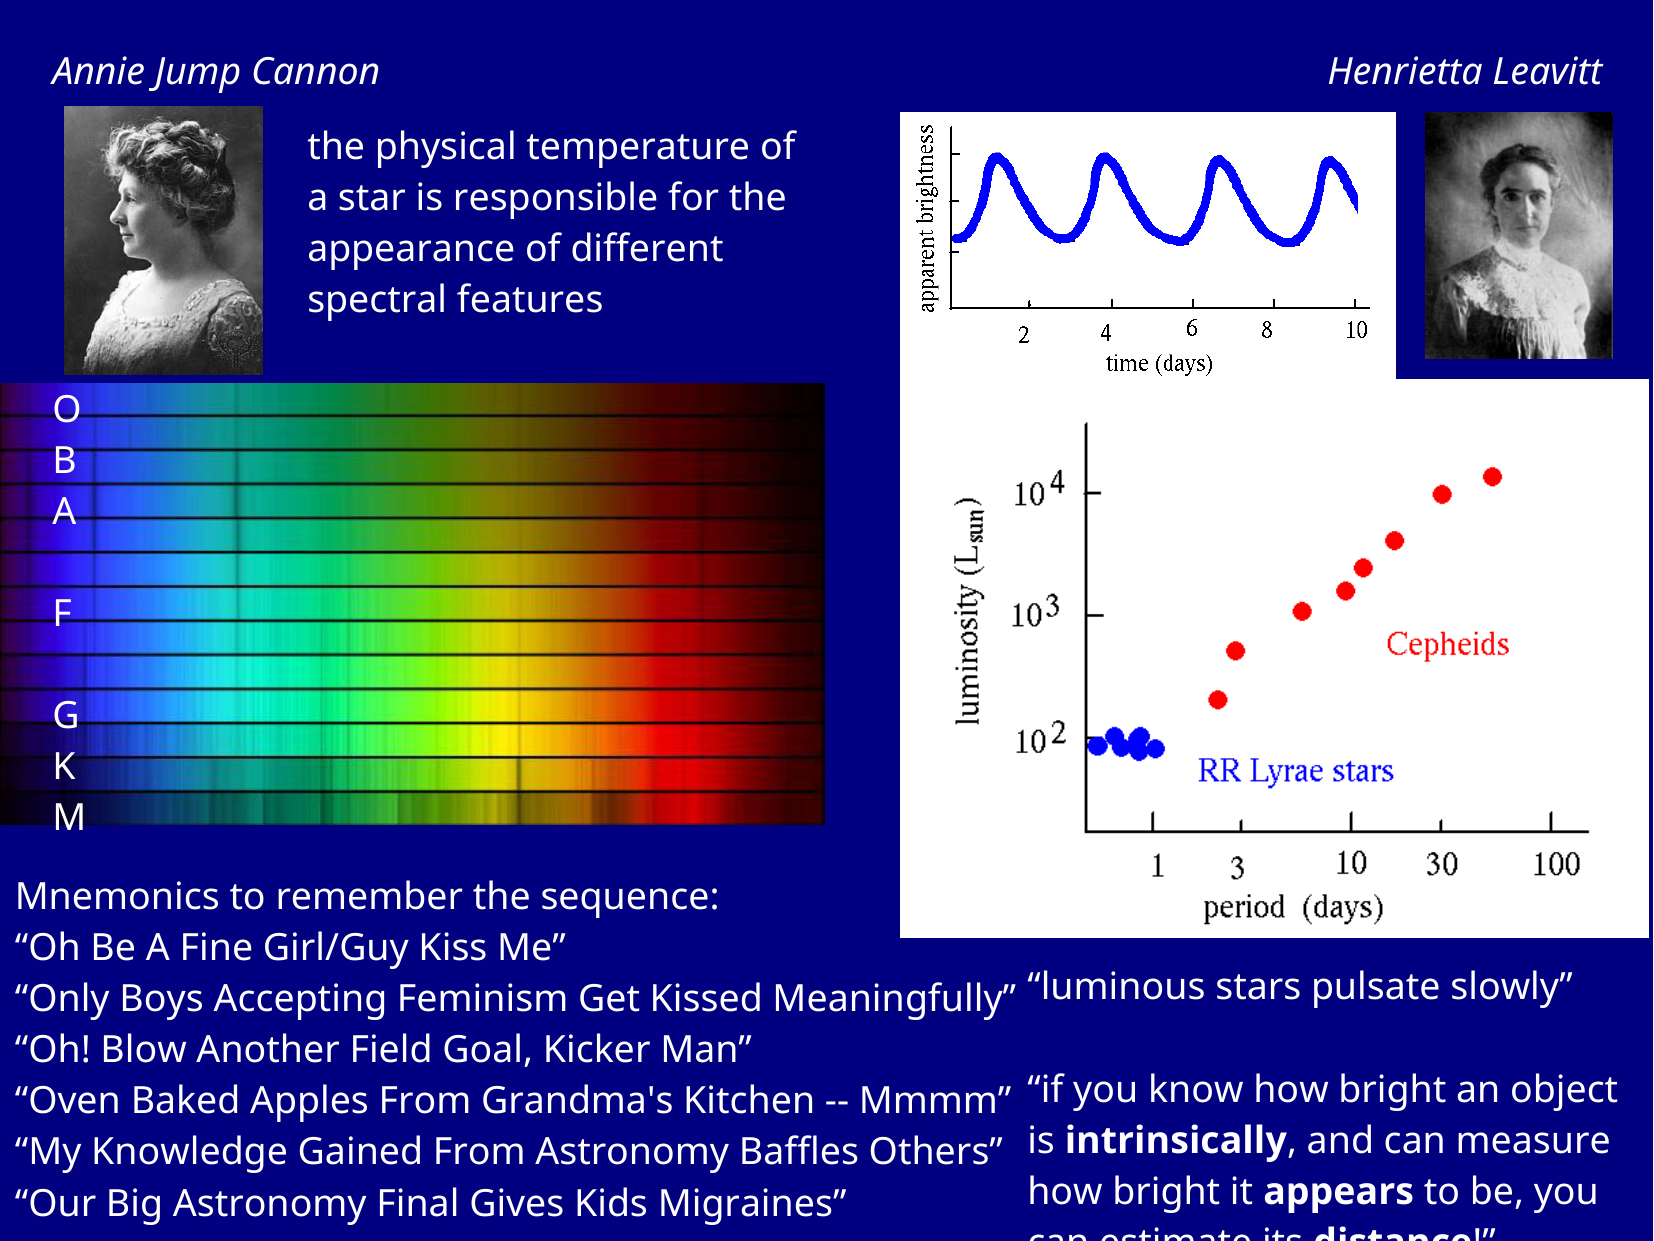

Annie Jump Cannon
Henrietta Leavitt
the physical temperature of a star is responsible for the appearance of different spectral features
O
B
A
F
G
K
M
Mnemonics to remember the sequence:
“Oh Be A Fine Girl/Guy Kiss Me”
“Only Boys Accepting Feminism Get Kissed Meaningfully”
“Oh! Blow Another Field Goal, Kicker Man”
“Oven Baked Apples From Grandma's Kitchen -- Mmmm”
“My Knowledge Gained From Astronomy Baffles Others”
“Our Big Astronomy Final Gives Kids Migraines”
“luminous stars pulsate slowly”
“if you know how bright an object is intrinsically, and can measure how bright it appears to be, you can estimate its distance!”